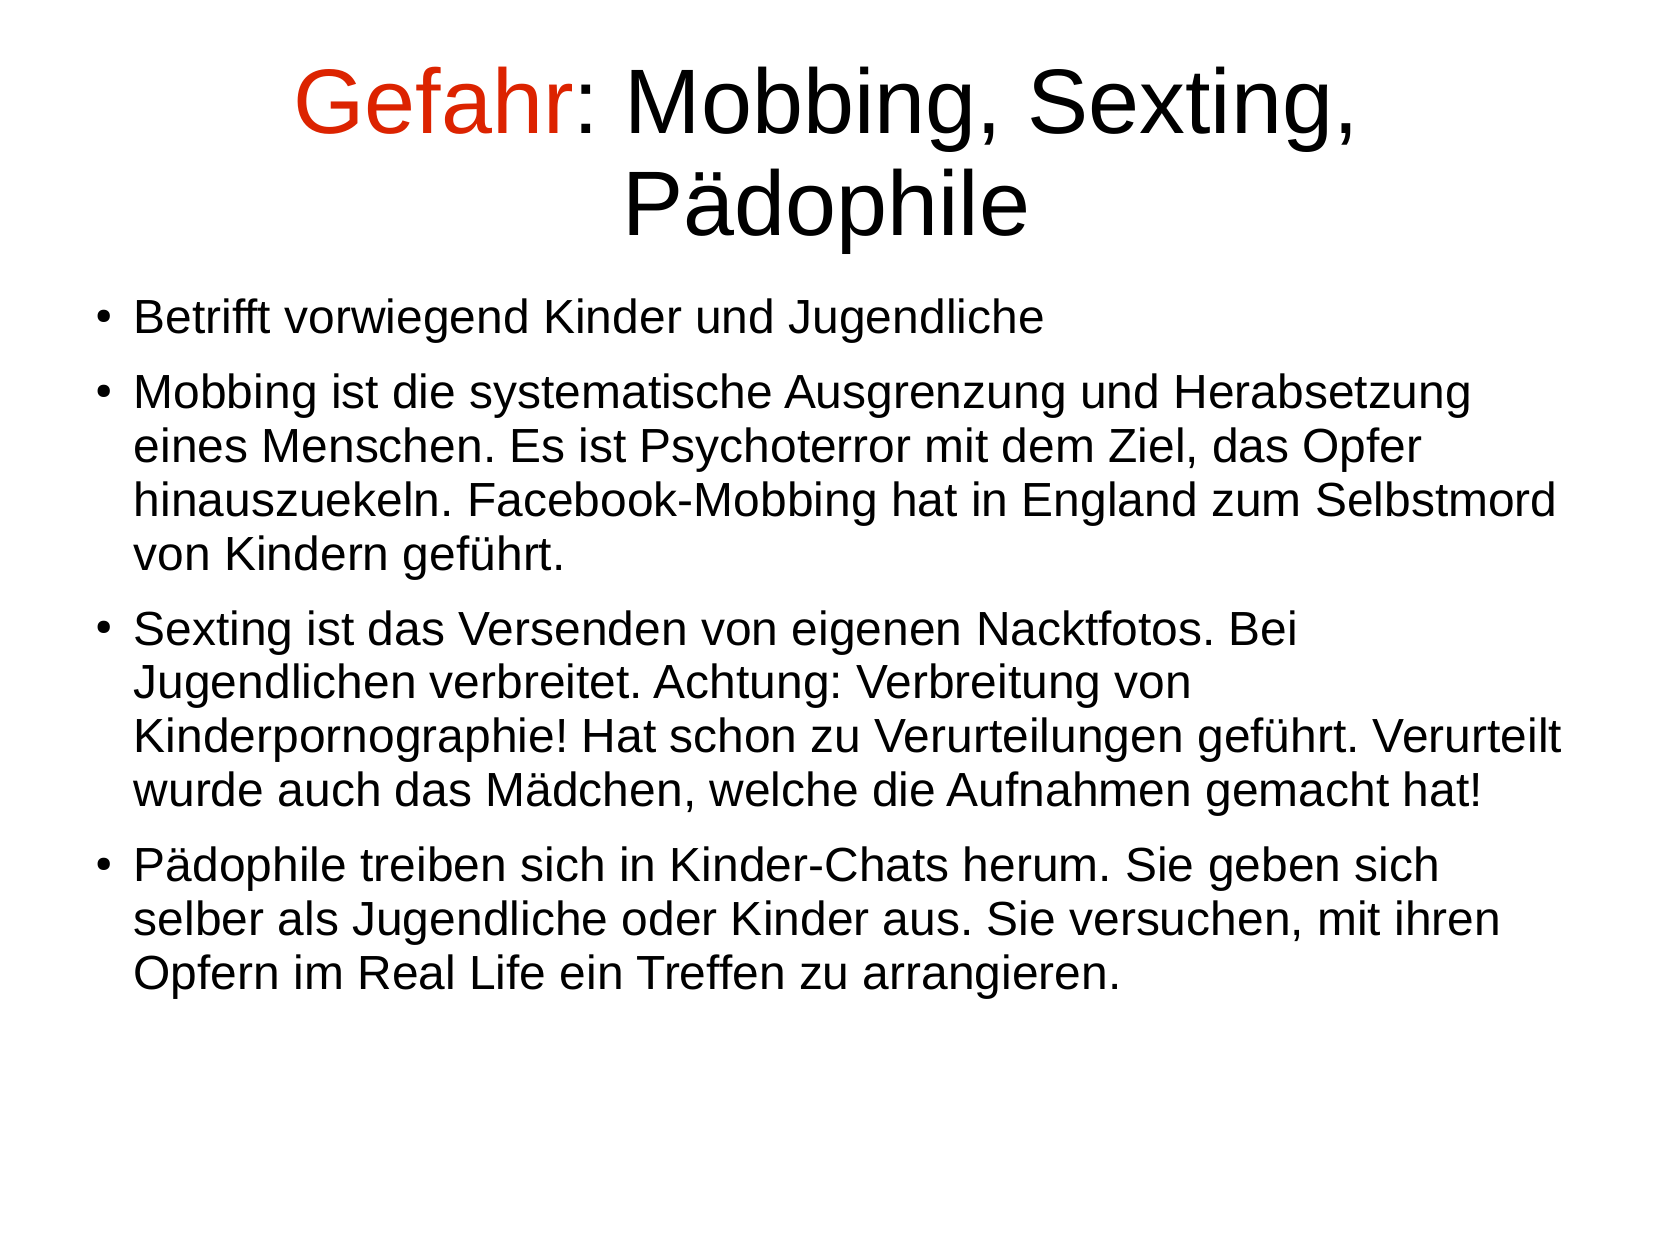

# Gefahr: Mobbing, Sexting, Pädophile
Betrifft vorwiegend Kinder und Jugendliche
Mobbing ist die systematische Ausgrenzung und Herabsetzung eines Menschen. Es ist Psychoterror mit dem Ziel, das Opfer hinauszuekeln. Facebook-Mobbing hat in England zum Selbstmord von Kindern geführt.
Sexting ist das Versenden von eigenen Nacktfotos. Bei Jugendlichen verbreitet. Achtung: Verbreitung von Kinderpornographie! Hat schon zu Verurteilungen geführt. Verurteilt wurde auch das Mädchen, welche die Aufnahmen gemacht hat!
Pädophile treiben sich in Kinder-Chats herum. Sie geben sich selber als Jugendliche oder Kinder aus. Sie versuchen, mit ihren Opfern im Real Life ein Treffen zu arrangieren.